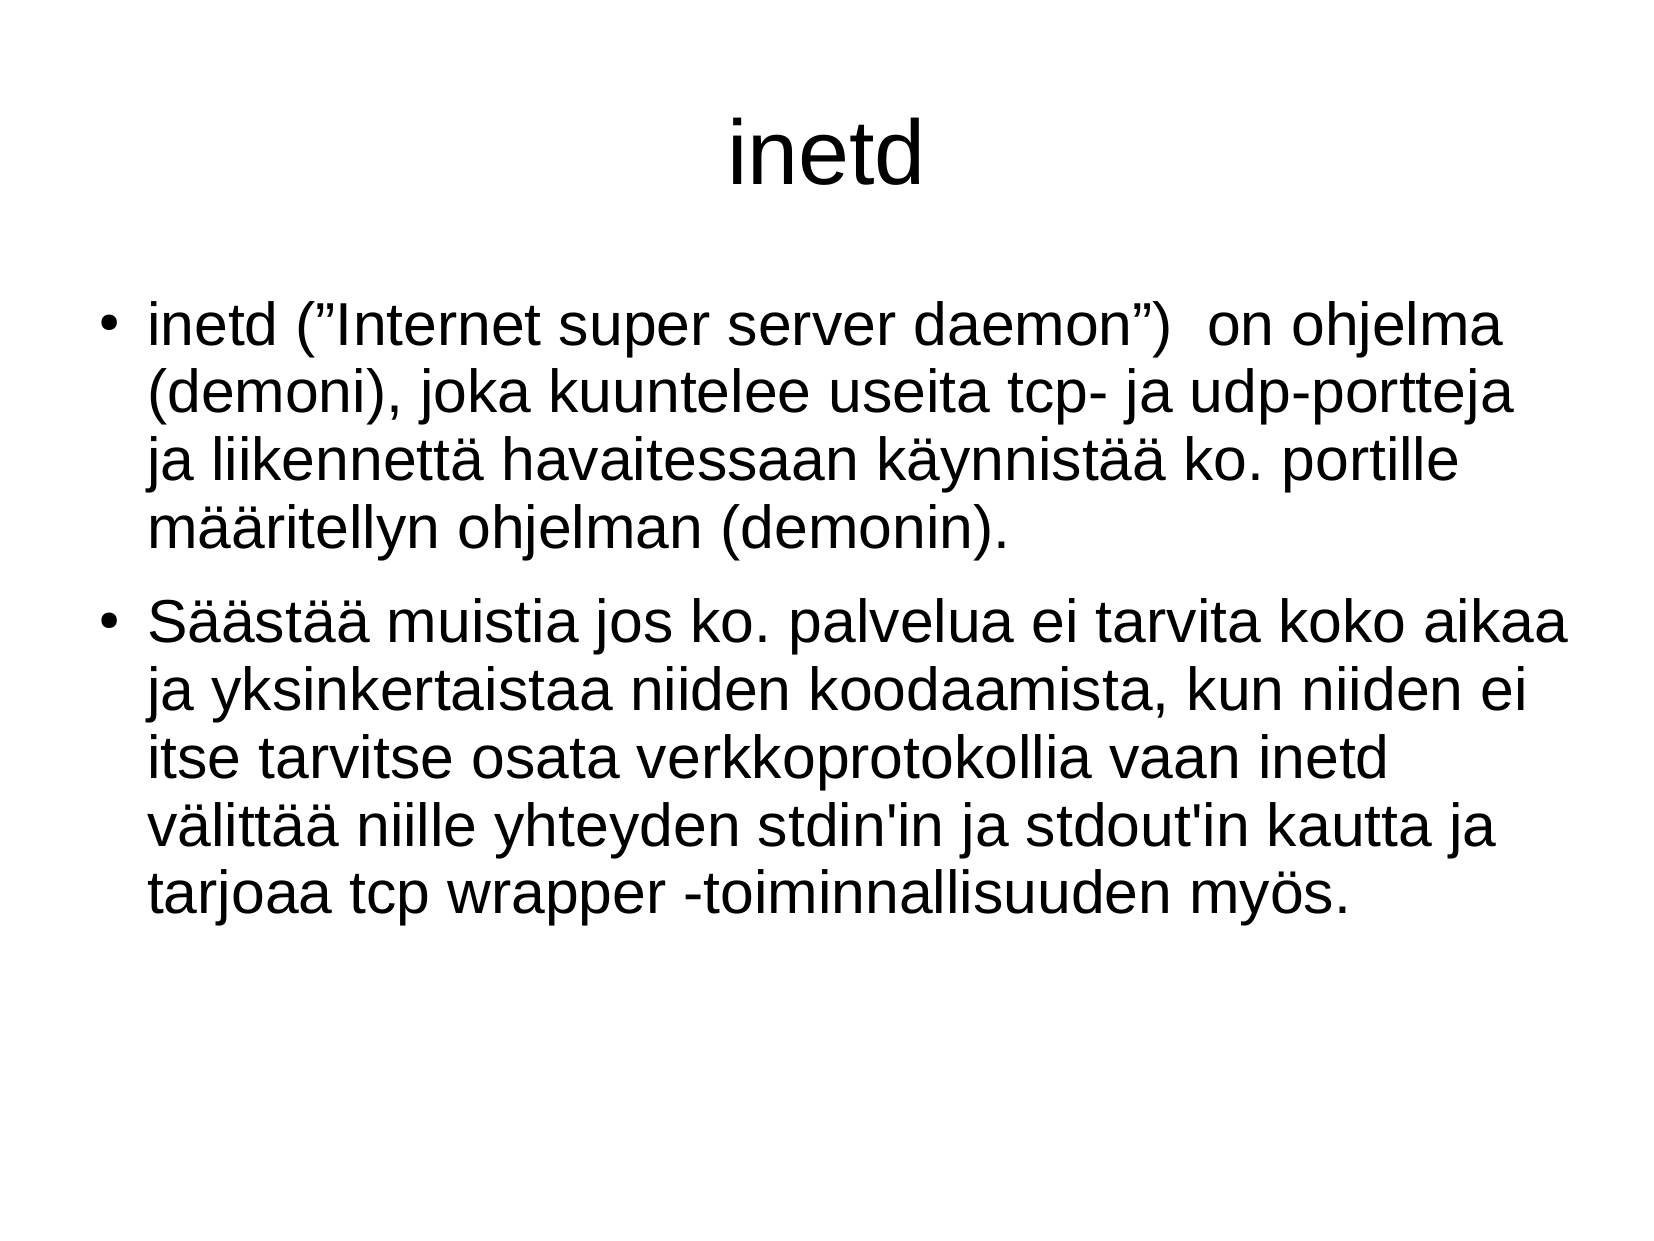

# inetd
inetd (”Internet super server daemon”) on ohjelma (demoni), joka kuuntelee useita tcp- ja udp-portteja ja liikennettä havaitessaan käynnistää ko. portille määritellyn ohjelman (demonin).
Säästää muistia jos ko. palvelua ei tarvita koko aikaa ja yksinkertaistaa niiden koodaamista, kun niiden ei itse tarvitse osata verkkoprotokollia vaan inetd välittää niille yhteyden stdin'in ja stdout'in kautta ja tarjoaa tcp wrapper -toiminnallisuuden myös.